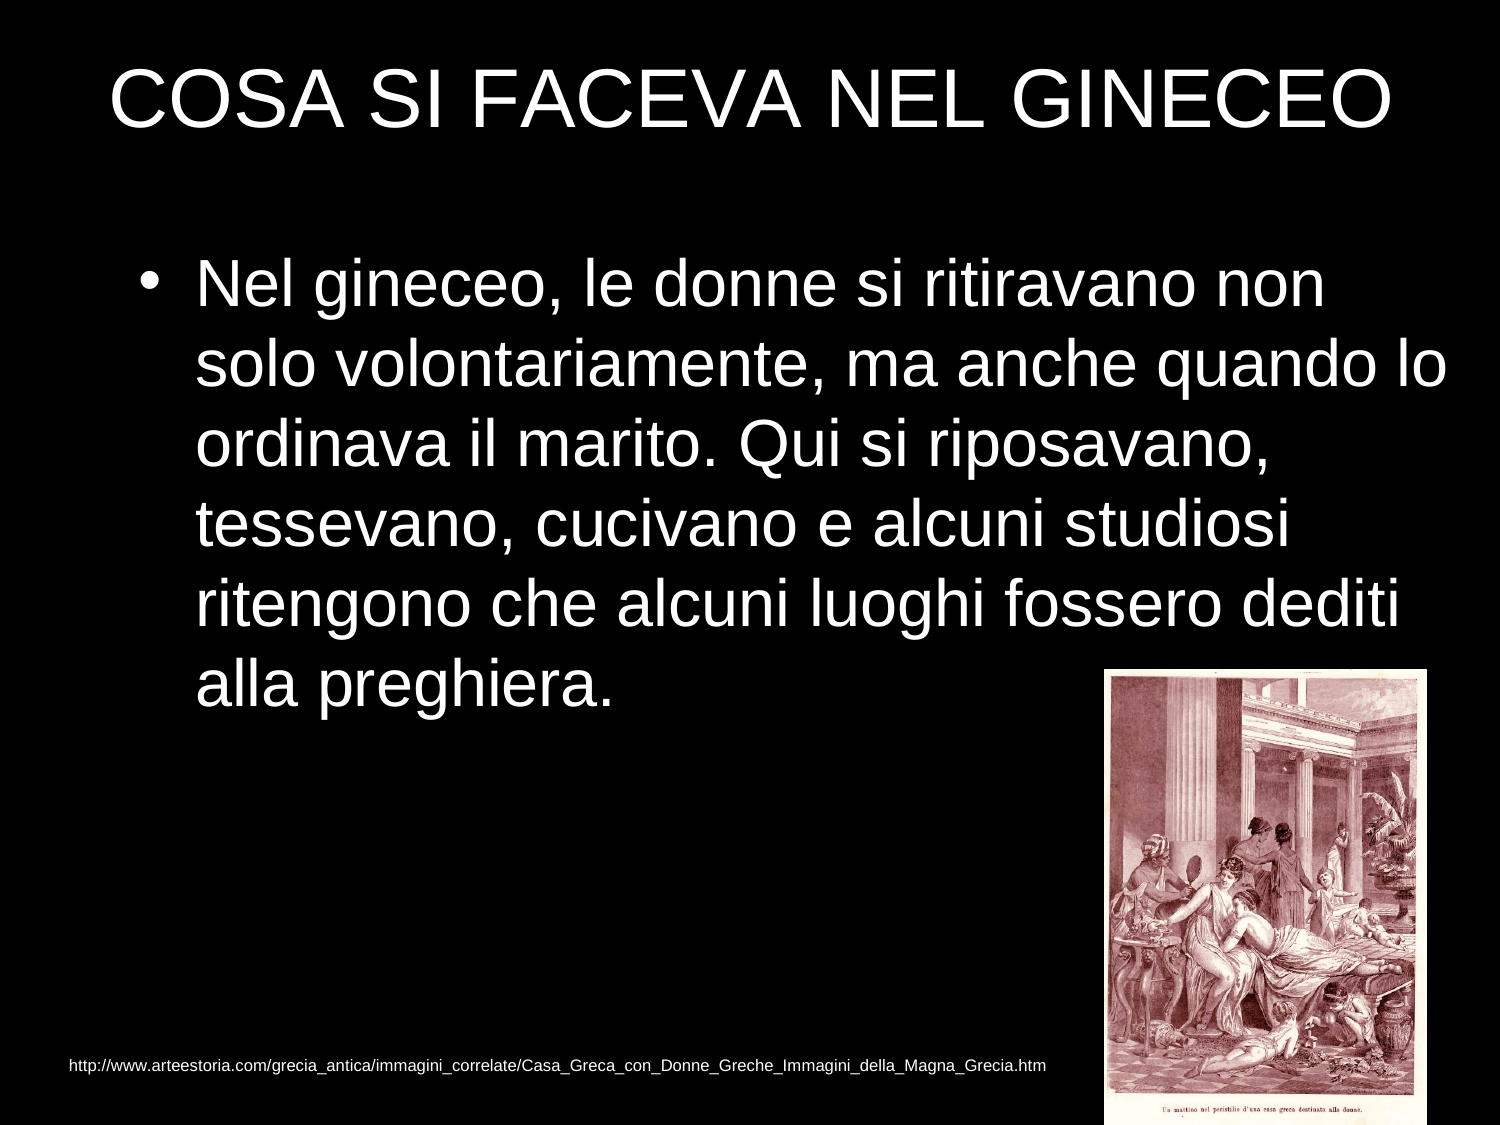

# COSA SI FACEVA NEL GINECEO
Nel gineceo, le donne si ritiravano non solo volontariamente, ma anche quando lo ordinava il marito. Qui si riposavano, tessevano, cucivano e alcuni studiosi ritengono che alcuni luoghi fossero dediti alla preghiera.
http://www.arteestoria.com/grecia_antica/immagini_correlate/Casa_Greca_con_Donne_Greche_Immagini_della_Magna_Grecia.htm